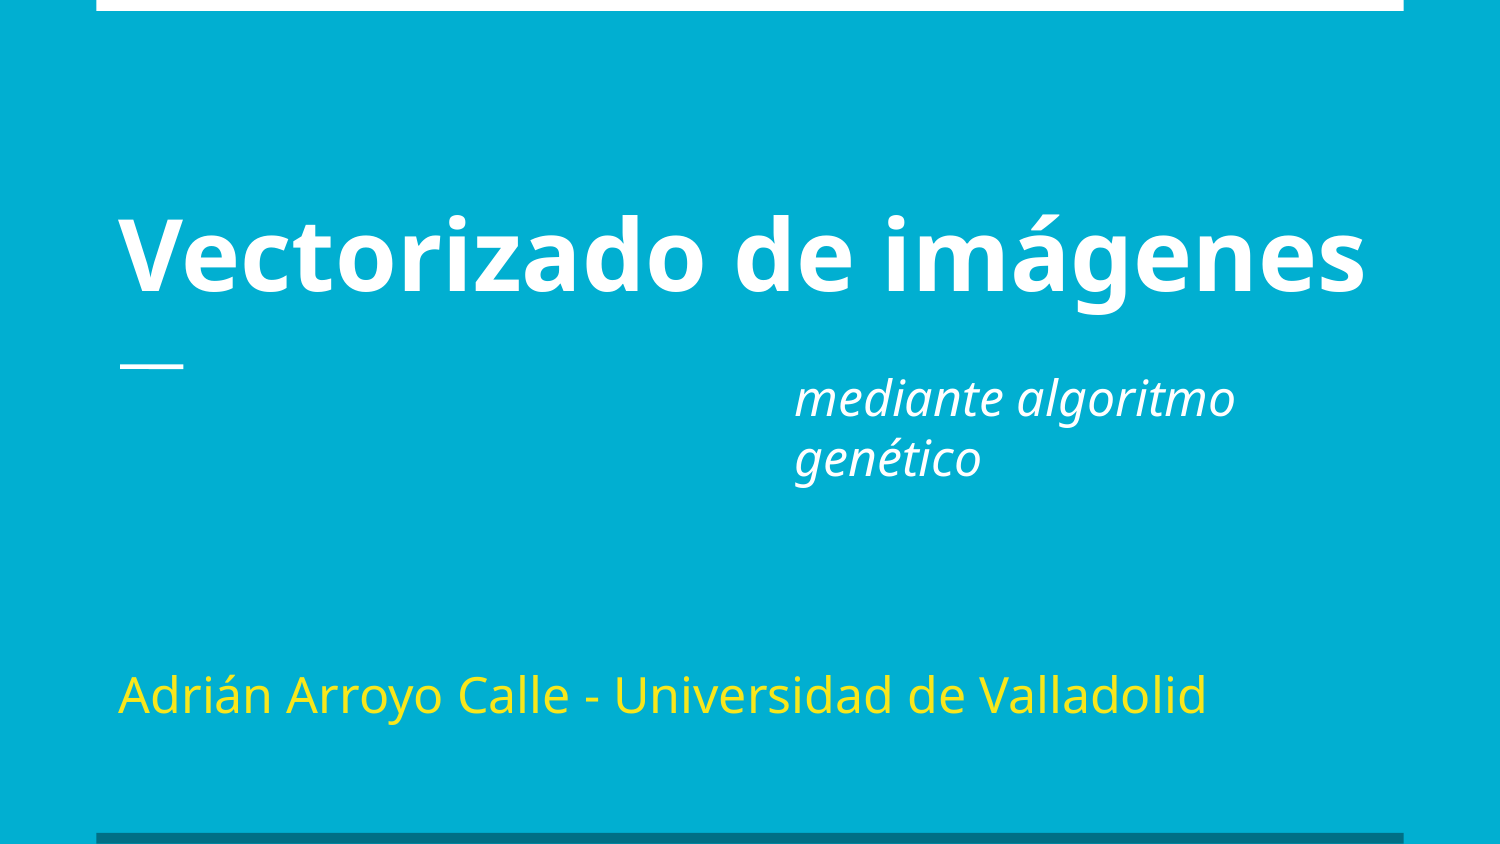

# Vectorizado de imágenes
mediante algoritmo genético
Adrián Arroyo Calle - Universidad de Valladolid